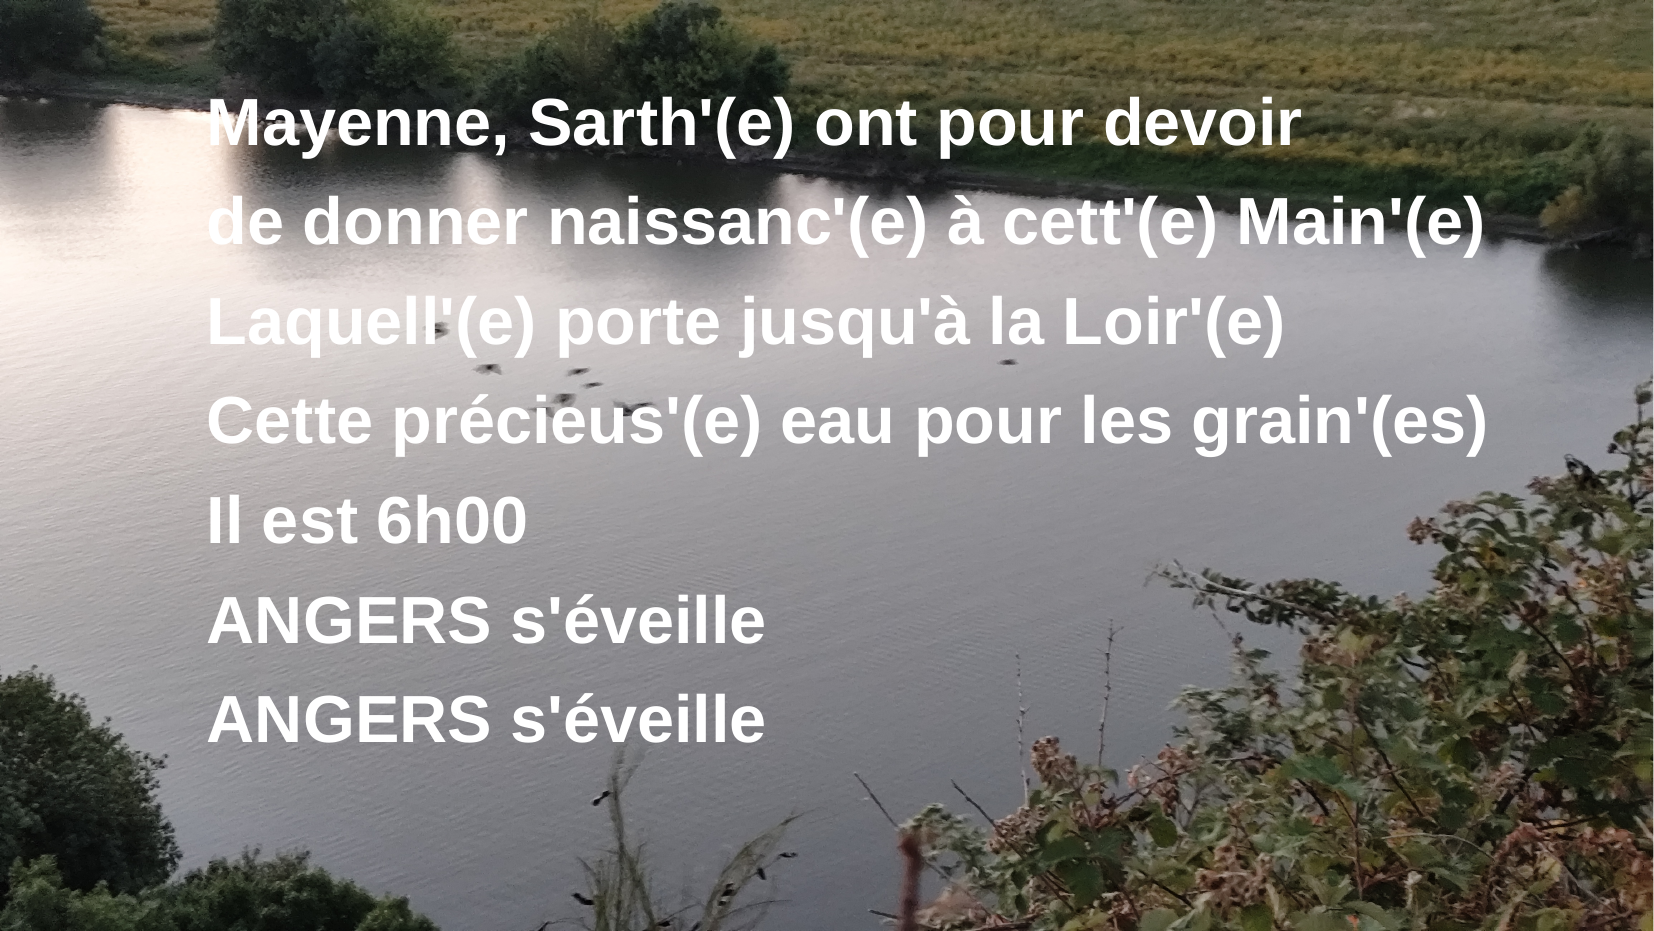

# Mayenne, Sarth'(e) ont pour devoir
de donner naissanc'(e) à cett'(e) Main'(e)
Laquell'(e) porte jusqu'à la Loir'(e)
Cette précieus'(e) eau pour les grain'(es)
Il est 6h00
ANGERS s'éveille
ANGERS s'éveille